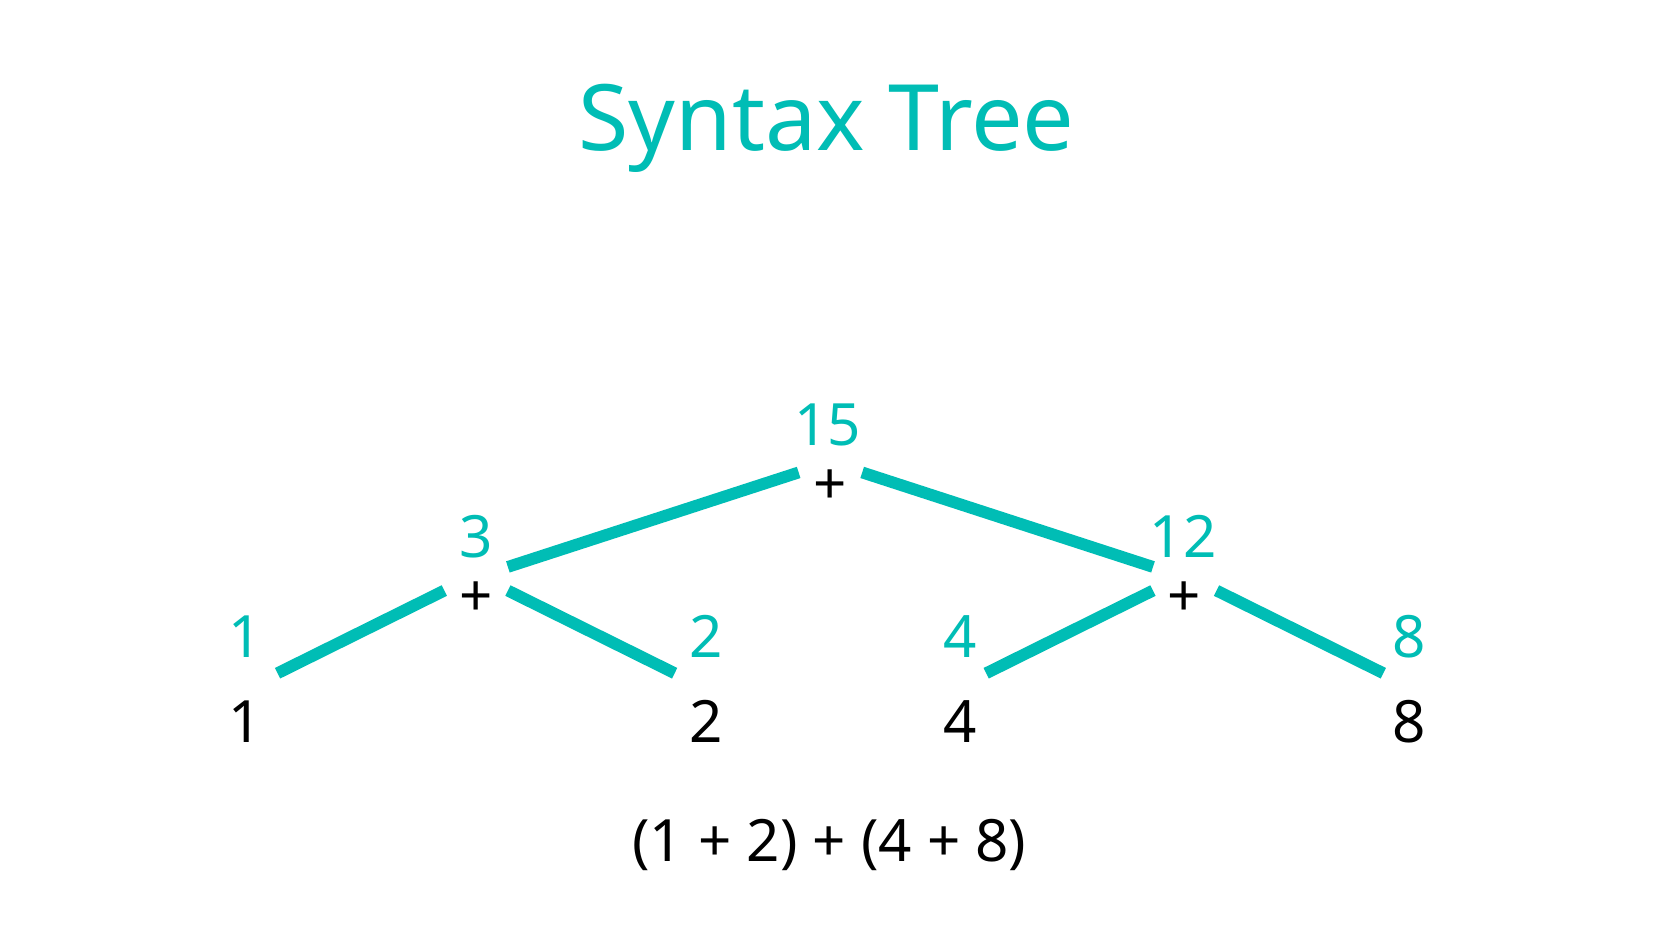

# Syntax Tree
15
+
3
12
+
+
1
2
4
8
1
2
4
8
(1 + 2) + (4 + 8)